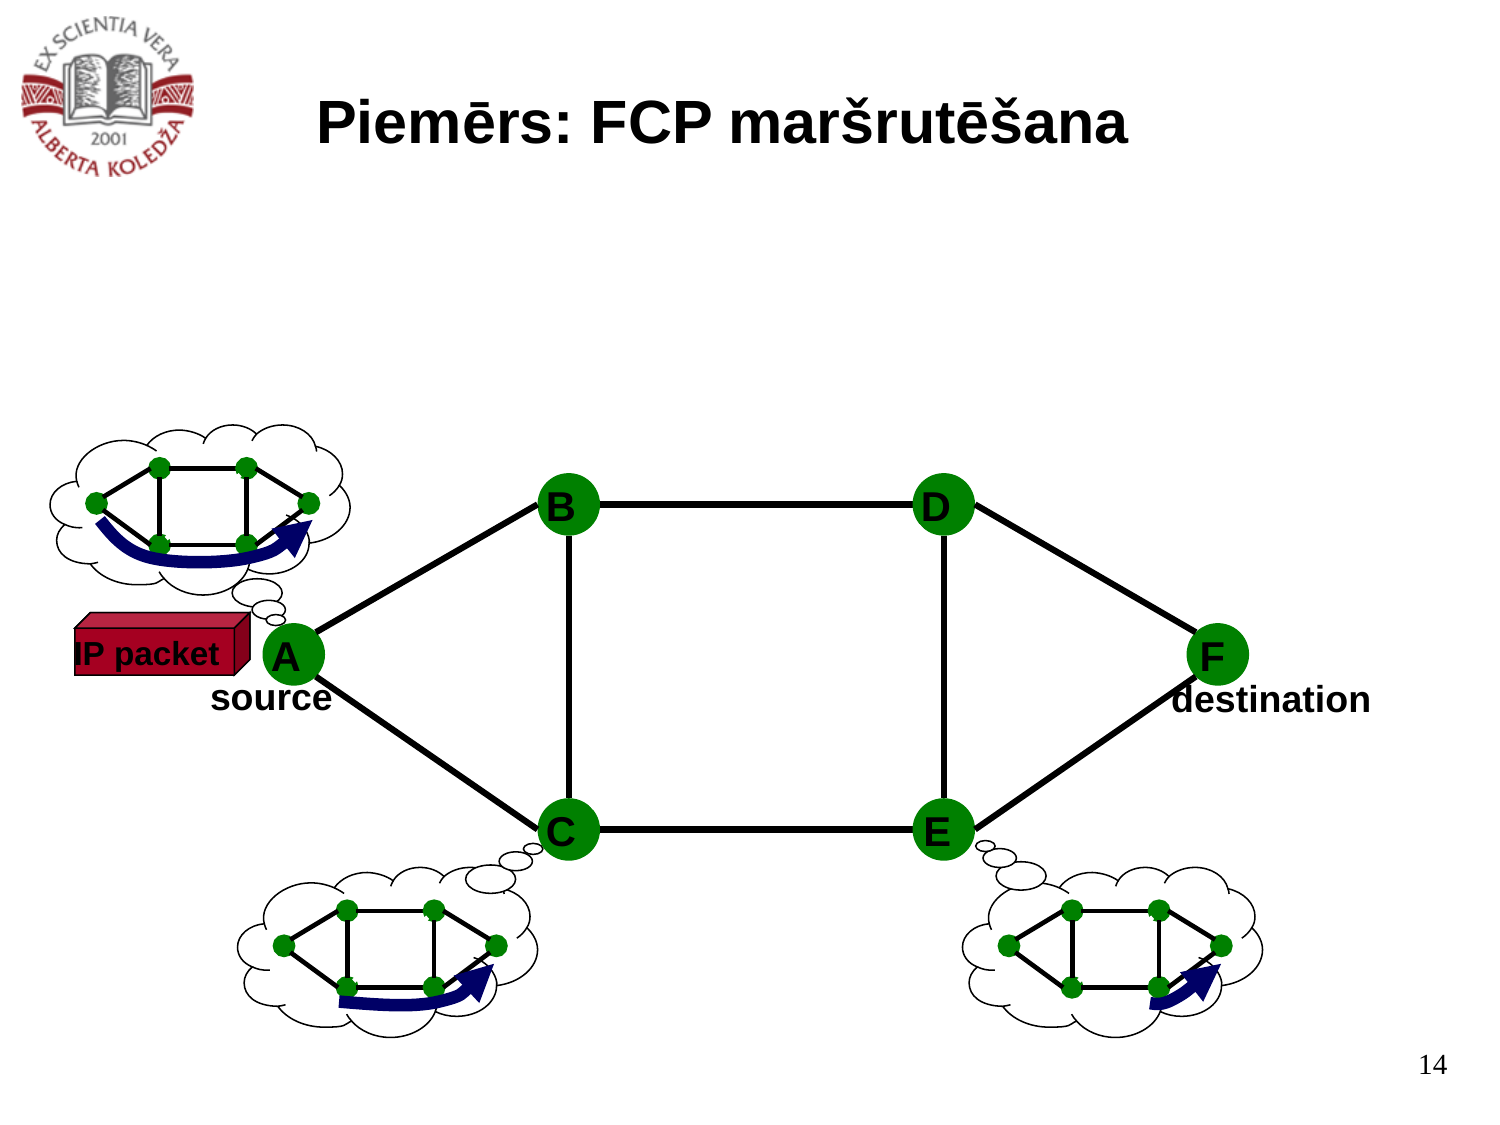

# Piemērs: FCP maršrutēšana
B
D
IP packet
A
F
source
destination
C
E
13